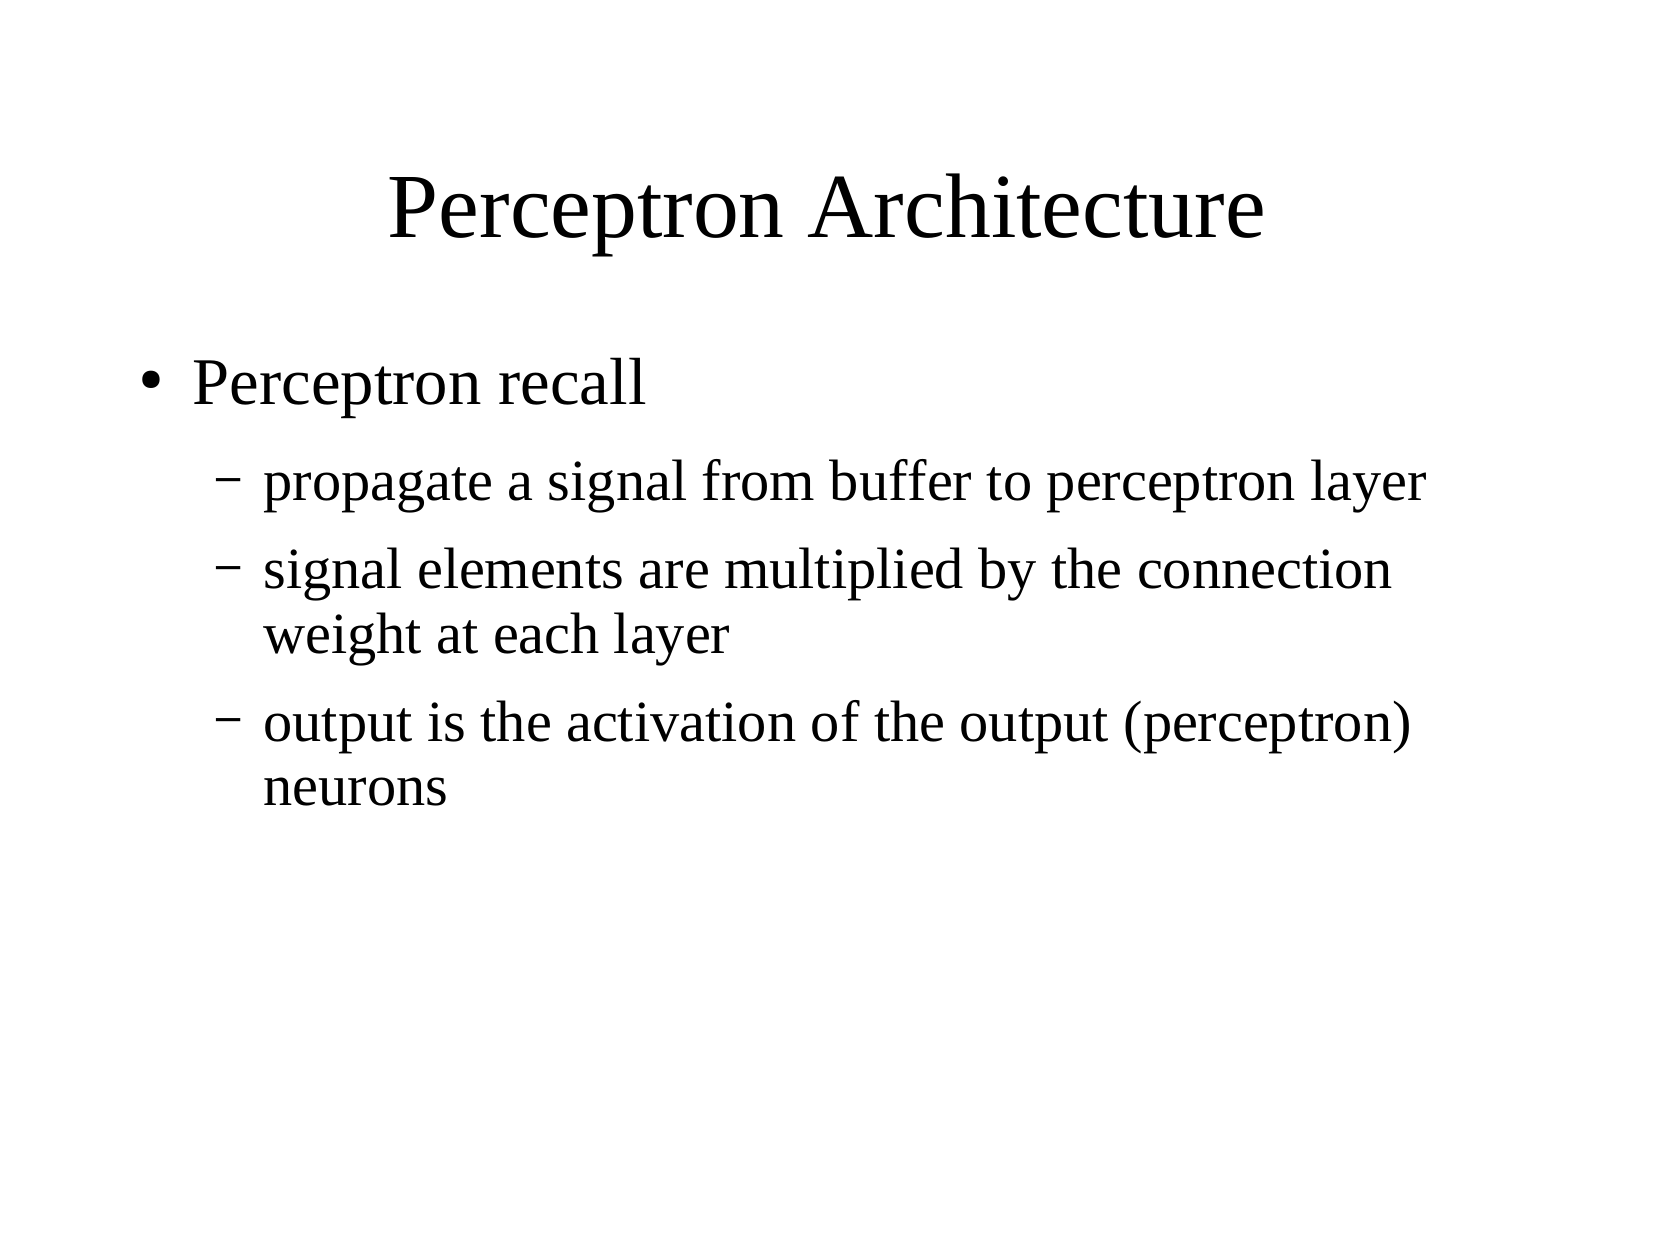

# Perceptron Architecture
Perceptron recall
propagate a signal from buffer to perceptron layer
signal elements are multiplied by the connection weight at each layer
output is the activation of the output (perceptron) neurons